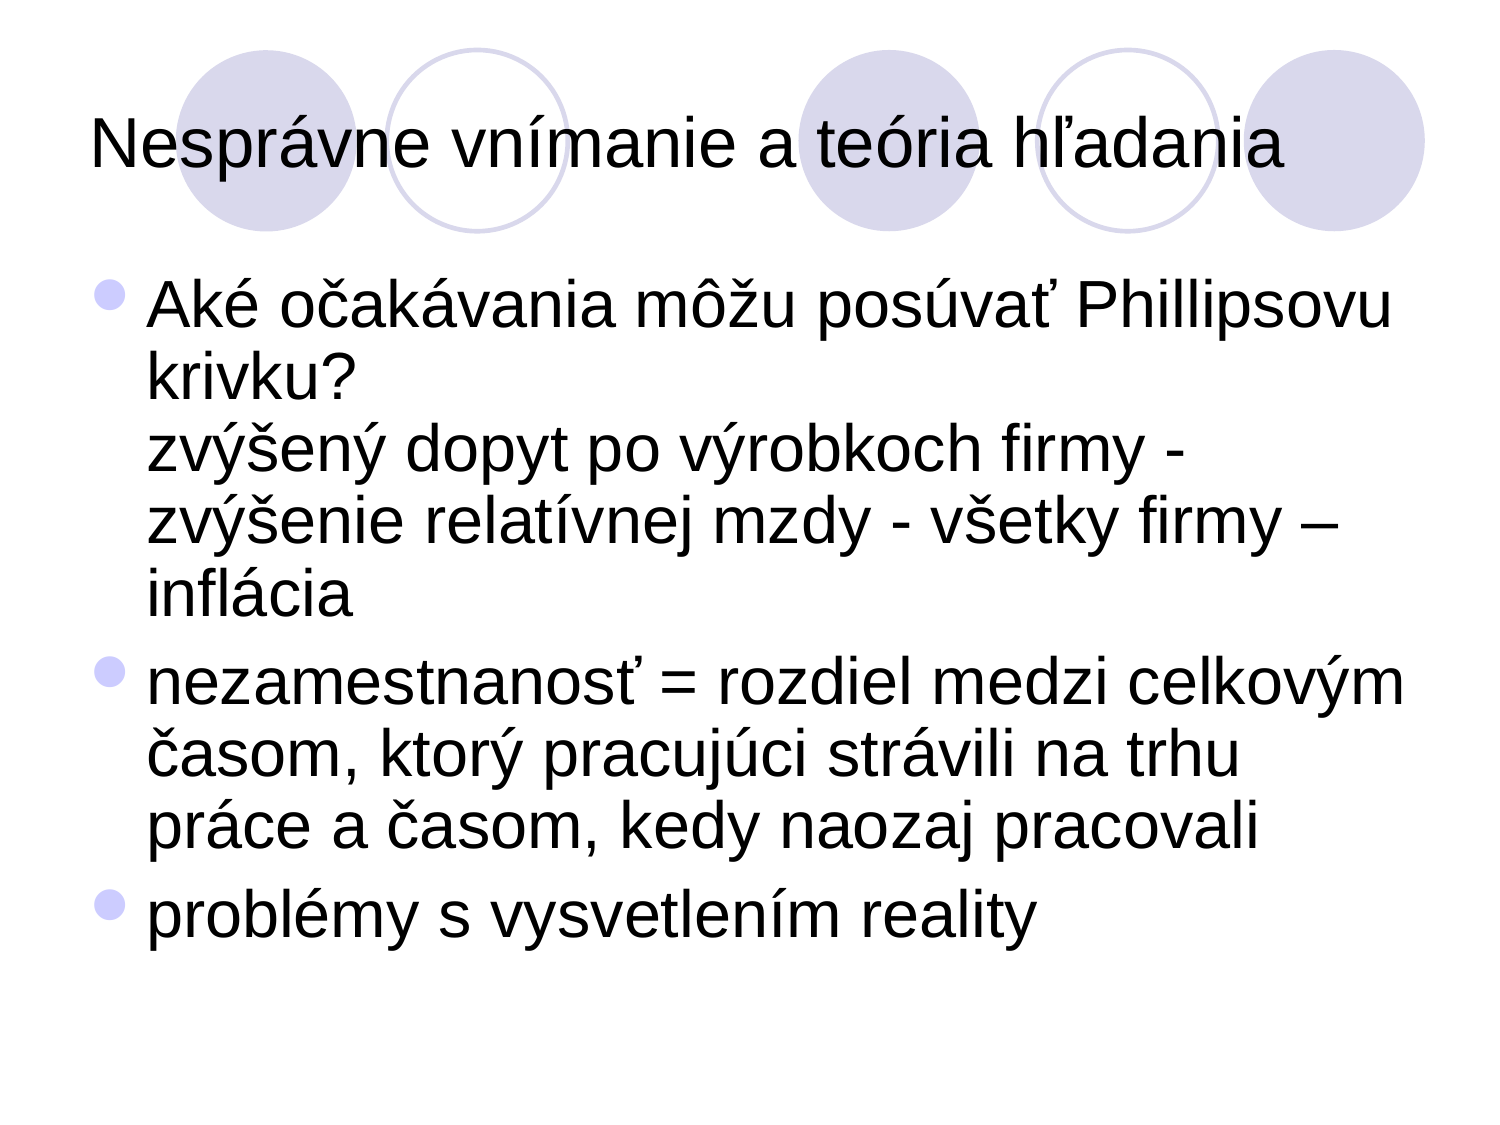

# Nesprávne vnímanie a teória hľadania
Aké očakávania môžu posúvať Phillipsovu krivku?
zvýšený dopyt po výrobkoch firmy - zvýšenie relatívnej mzdy - všetky firmy – inflácia
nezamestnanosť = rozdiel medzi celkovým časom, ktorý pracujúci strávili na trhu práce a časom, kedy naozaj pracovali
problémy s vysvetlením reality